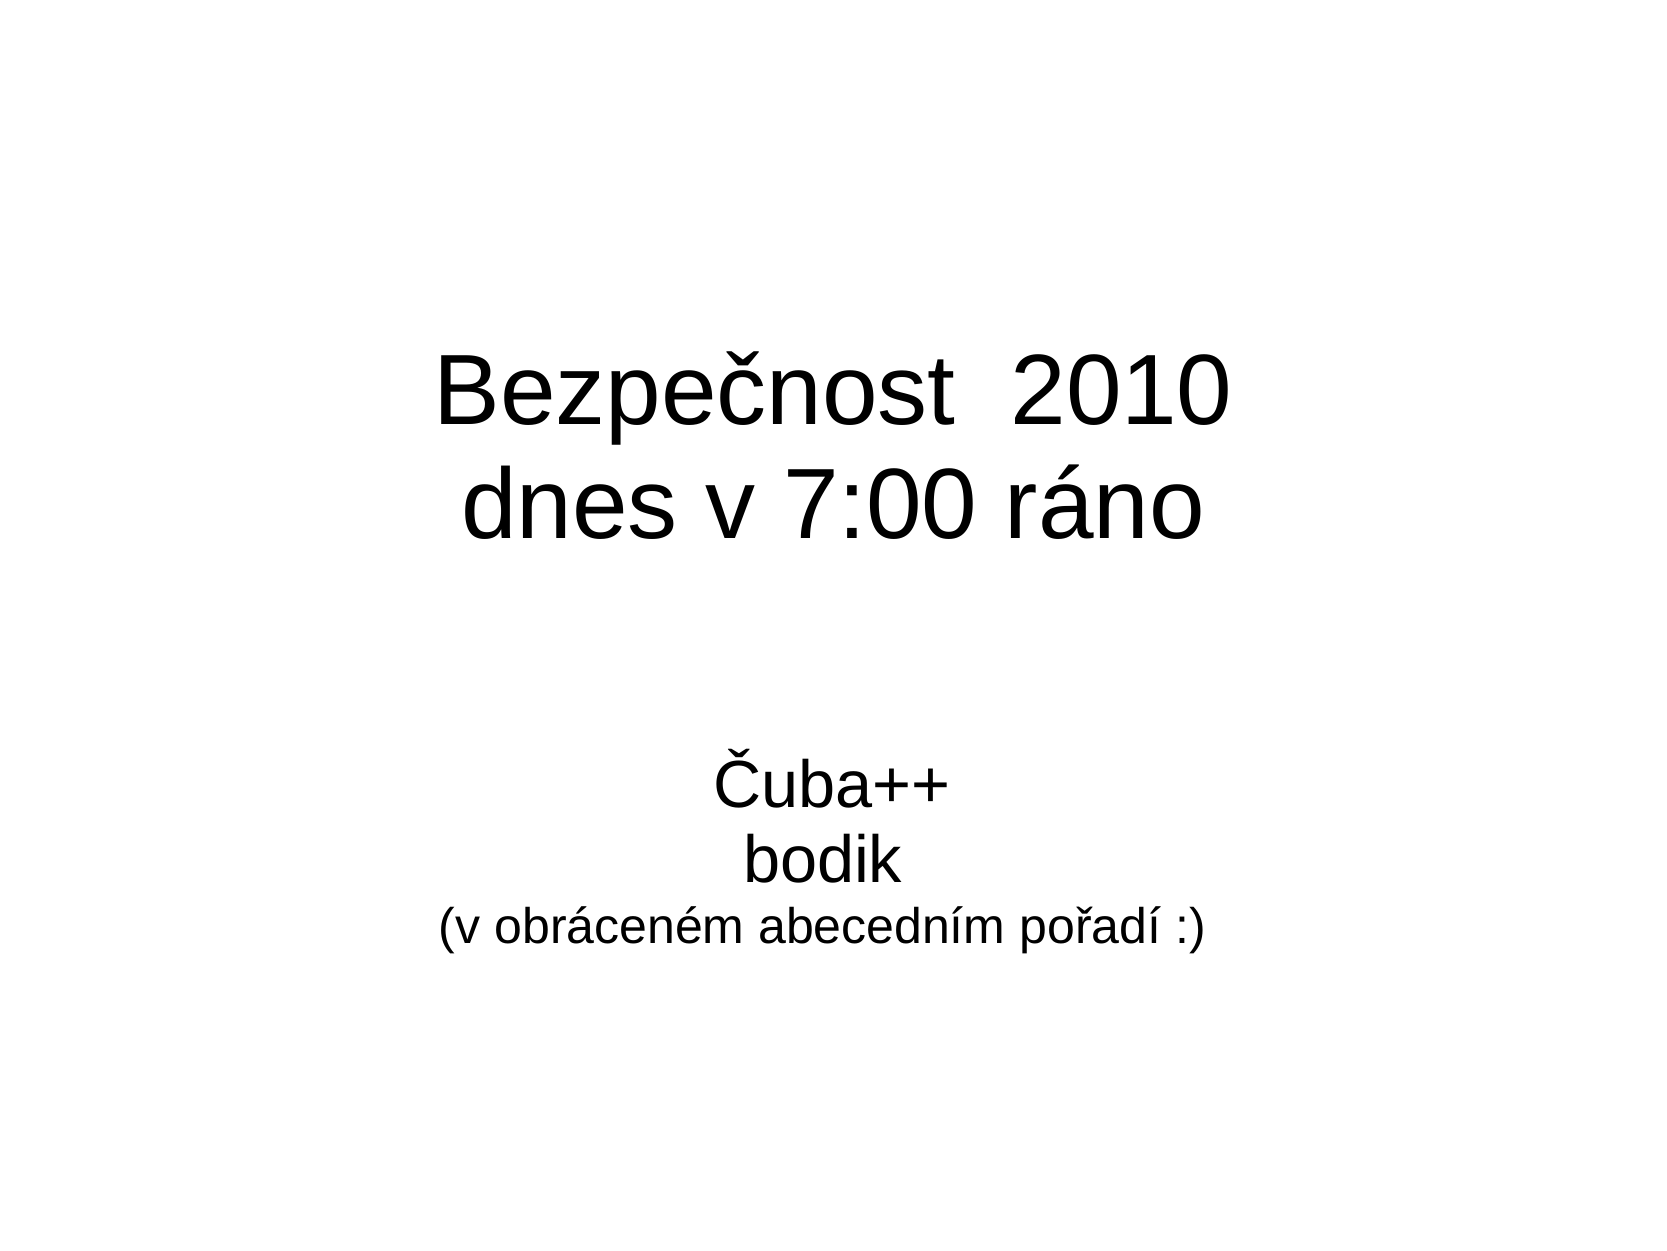

# Bezpečnost  2010 dnes v 7:00 ráno
 Čuba++
bodik
(v obráceném abecedním pořadí :)